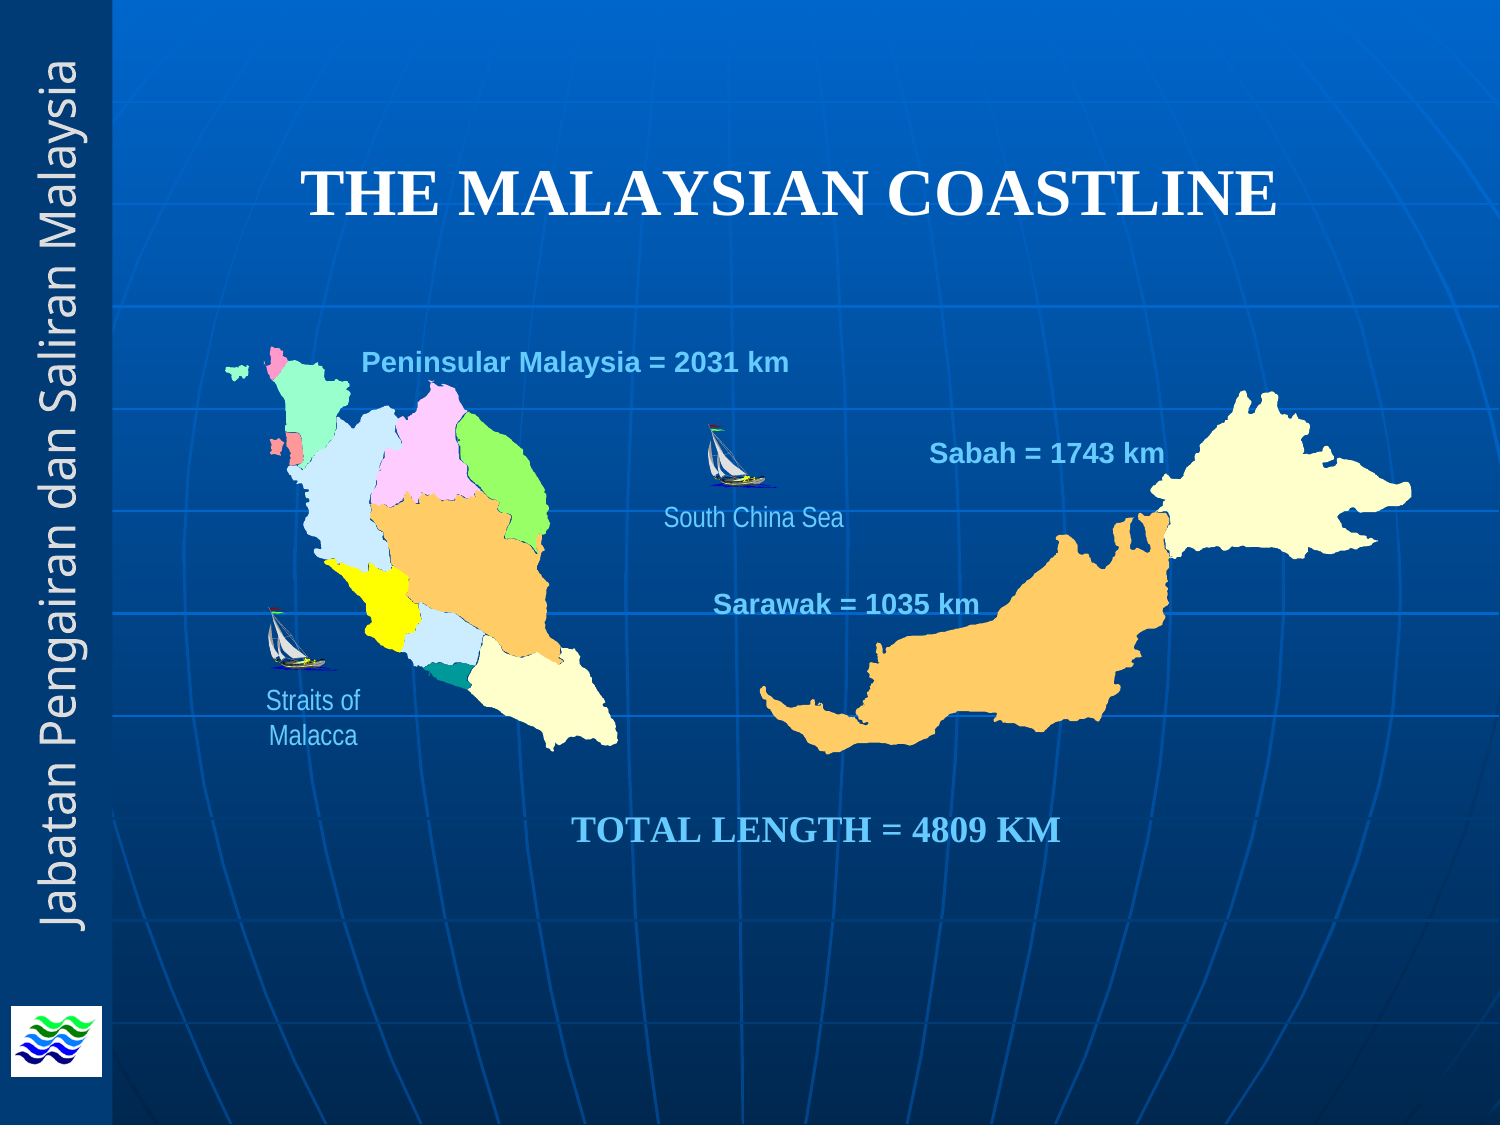

THE MALAYSIAN COASTLINE
Peninsular Malaysia = 2031 km
Sabah = 1743 km
South China Sea
Sarawak = 1035 km
Straits of
Malacca
TOTAL LENGTH = 4809 KM
Jabatan Pengairan dan Saliran Malaysia